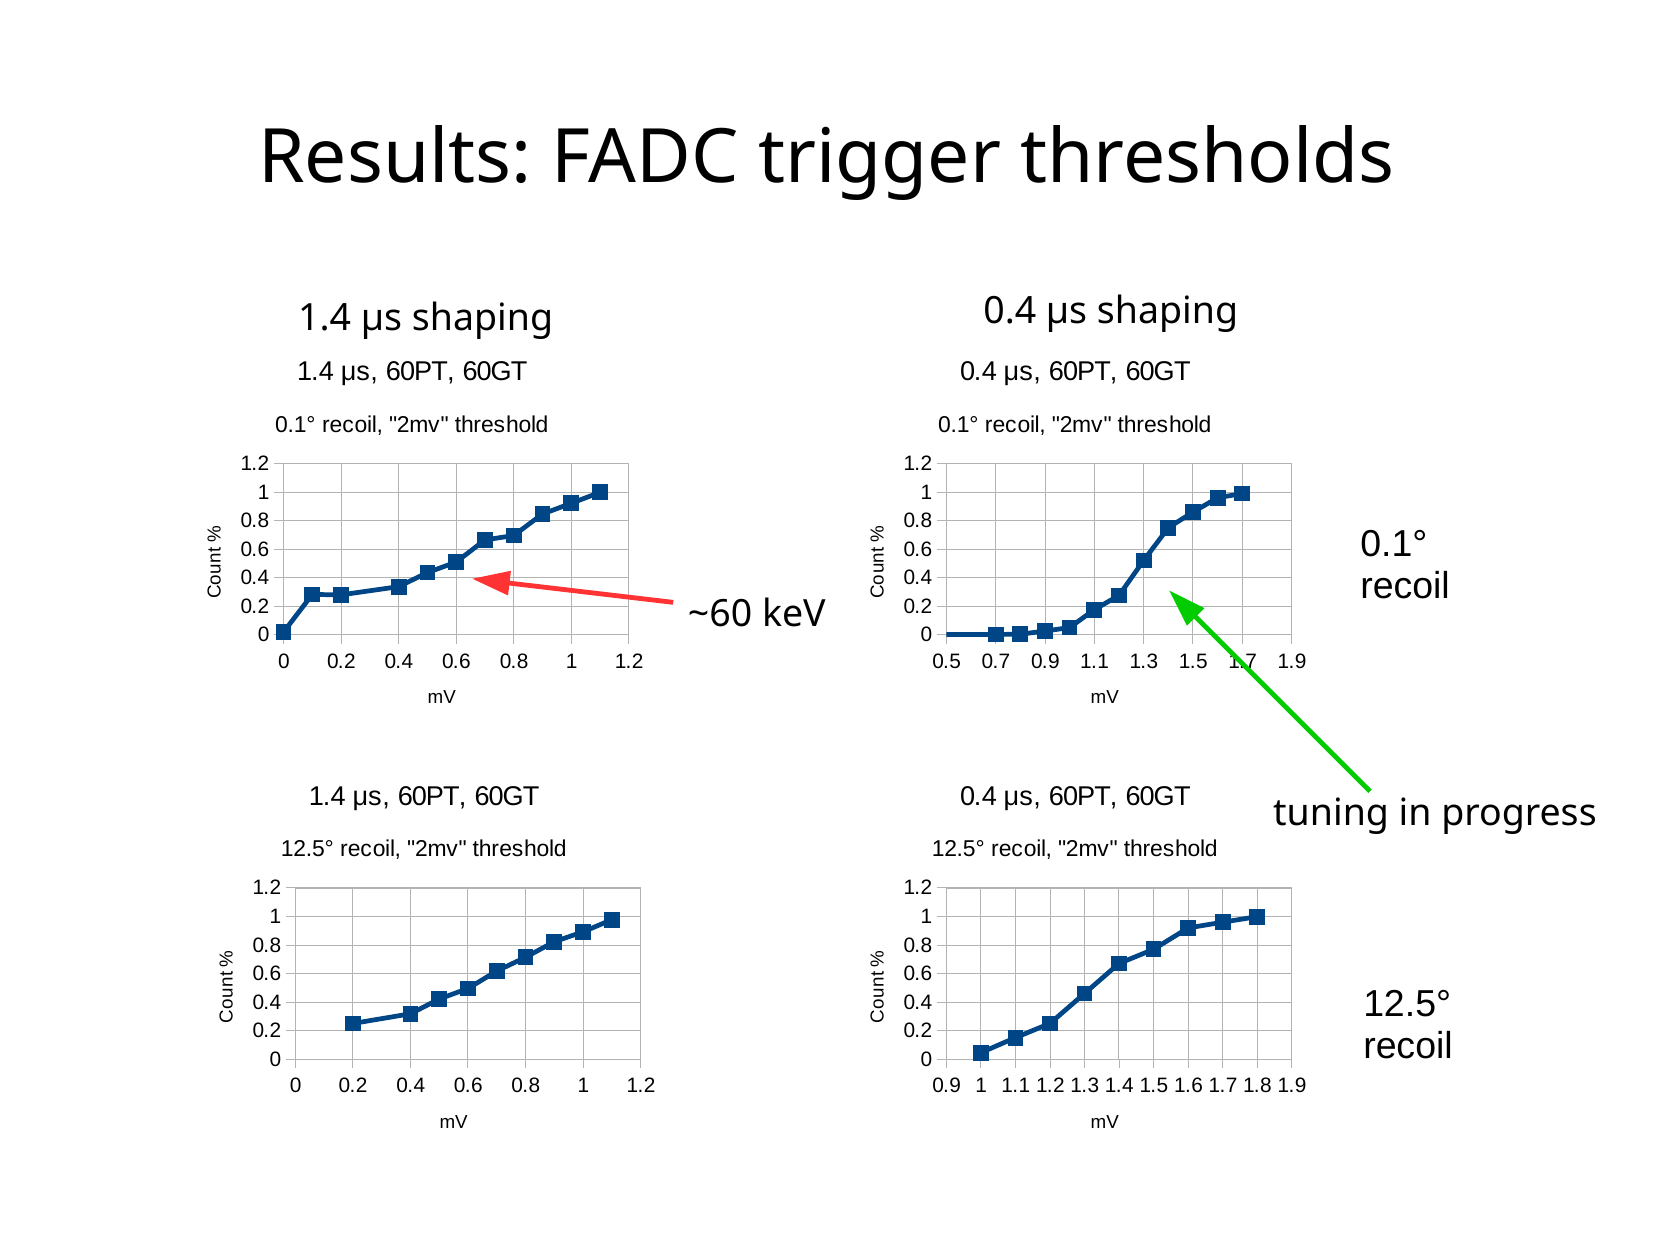

# Results: FADC trigger thresholds
0.4 μs shaping
1.4 μs shaping
### Chart: 1.4 μs, 60PT, 60GT
0.1° recoil, "2mv" threshold
| Category | counts, % |
|---|---|
### Chart: 0.4 μs, 60PT, 60GT
0.1° recoil, "2mv" threshold
| Category | counts, % |
|---|---|0.1°
recoil
~60 keV
### Chart: 1.4 μs, 60PT, 60GT
12.5° recoil, "2mv" threshold
| Category | counts, % |
|---|---|
### Chart: 0.4 μs, 60PT, 60GT
12.5° recoil, "2mv" threshold
| Category | counts, % |
|---|---|tuning in progress
12.5° recoil